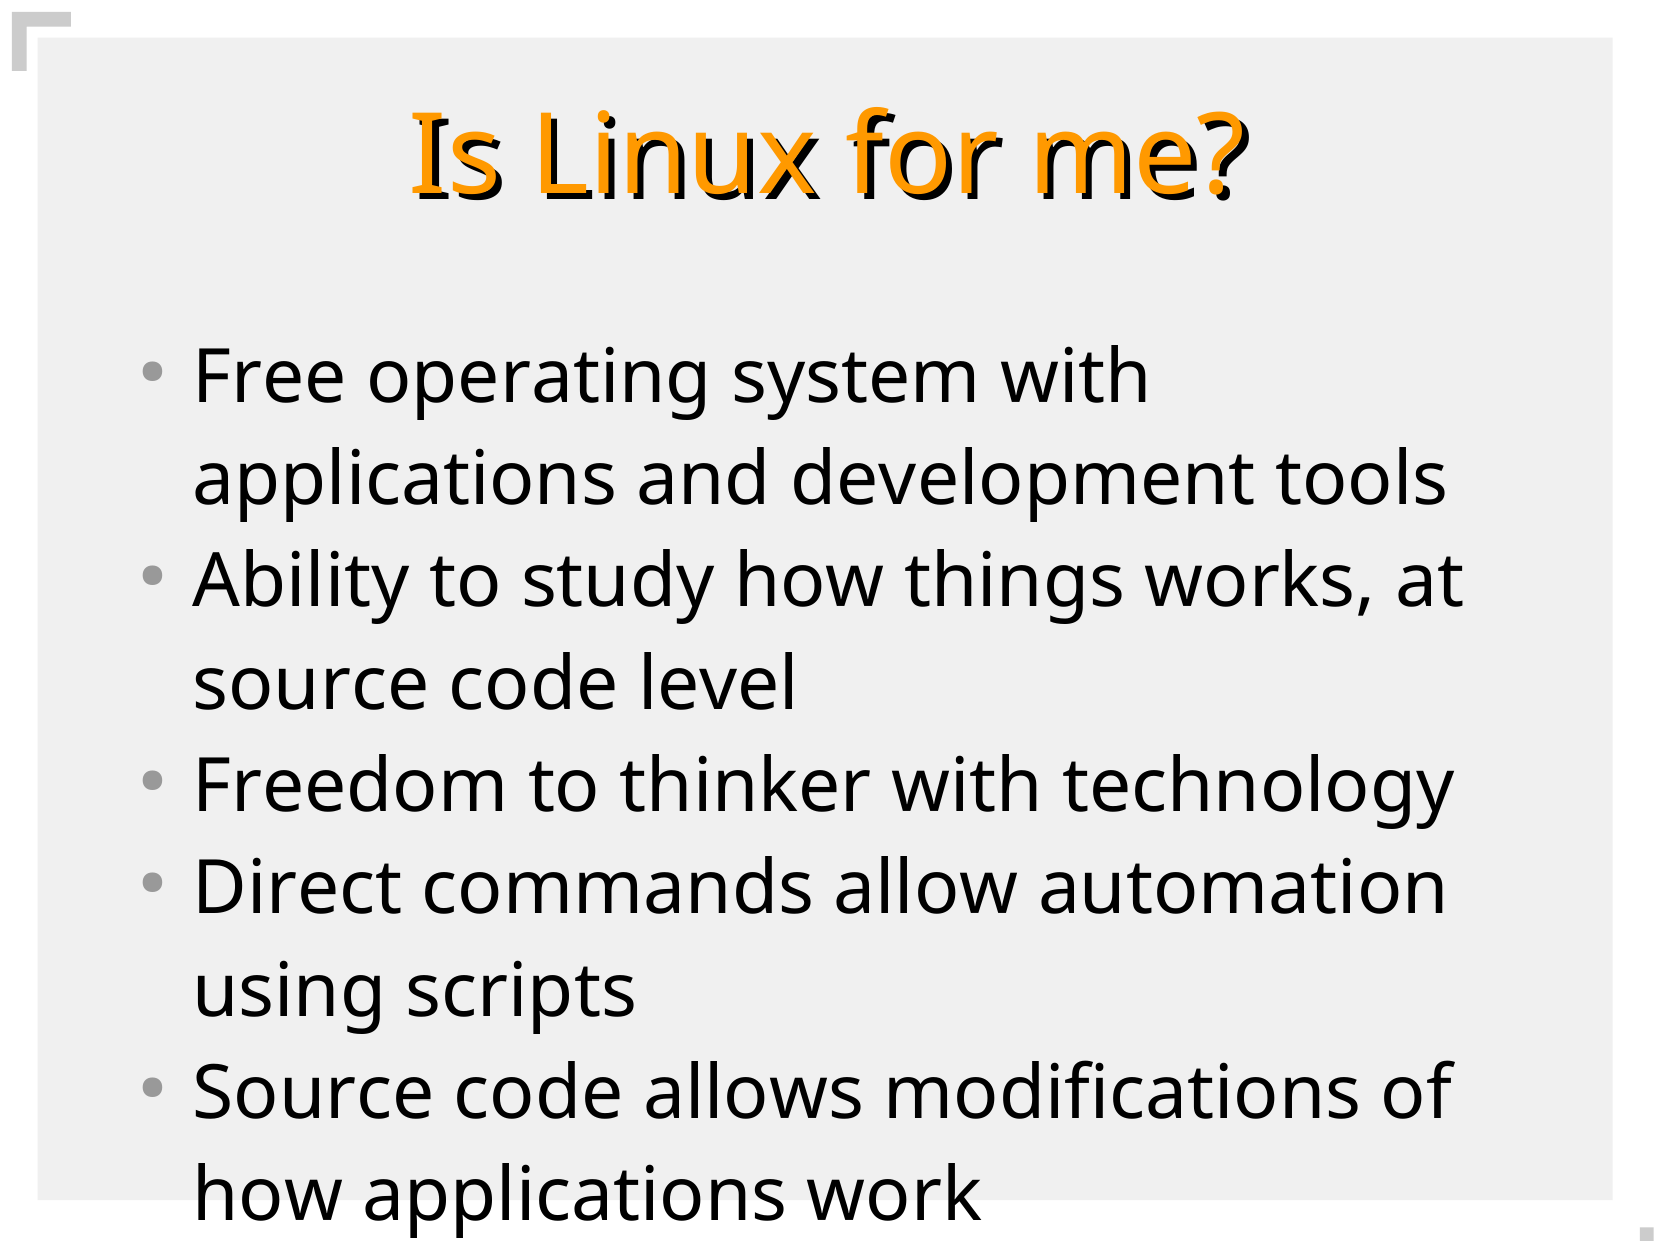

# Is Linux for me?
Free operating system with applications and development tools
Ability to study how things works, at source code level
Freedom to thinker with technology
Direct commands allow automation using scripts
Source code allows modifications of how applications work